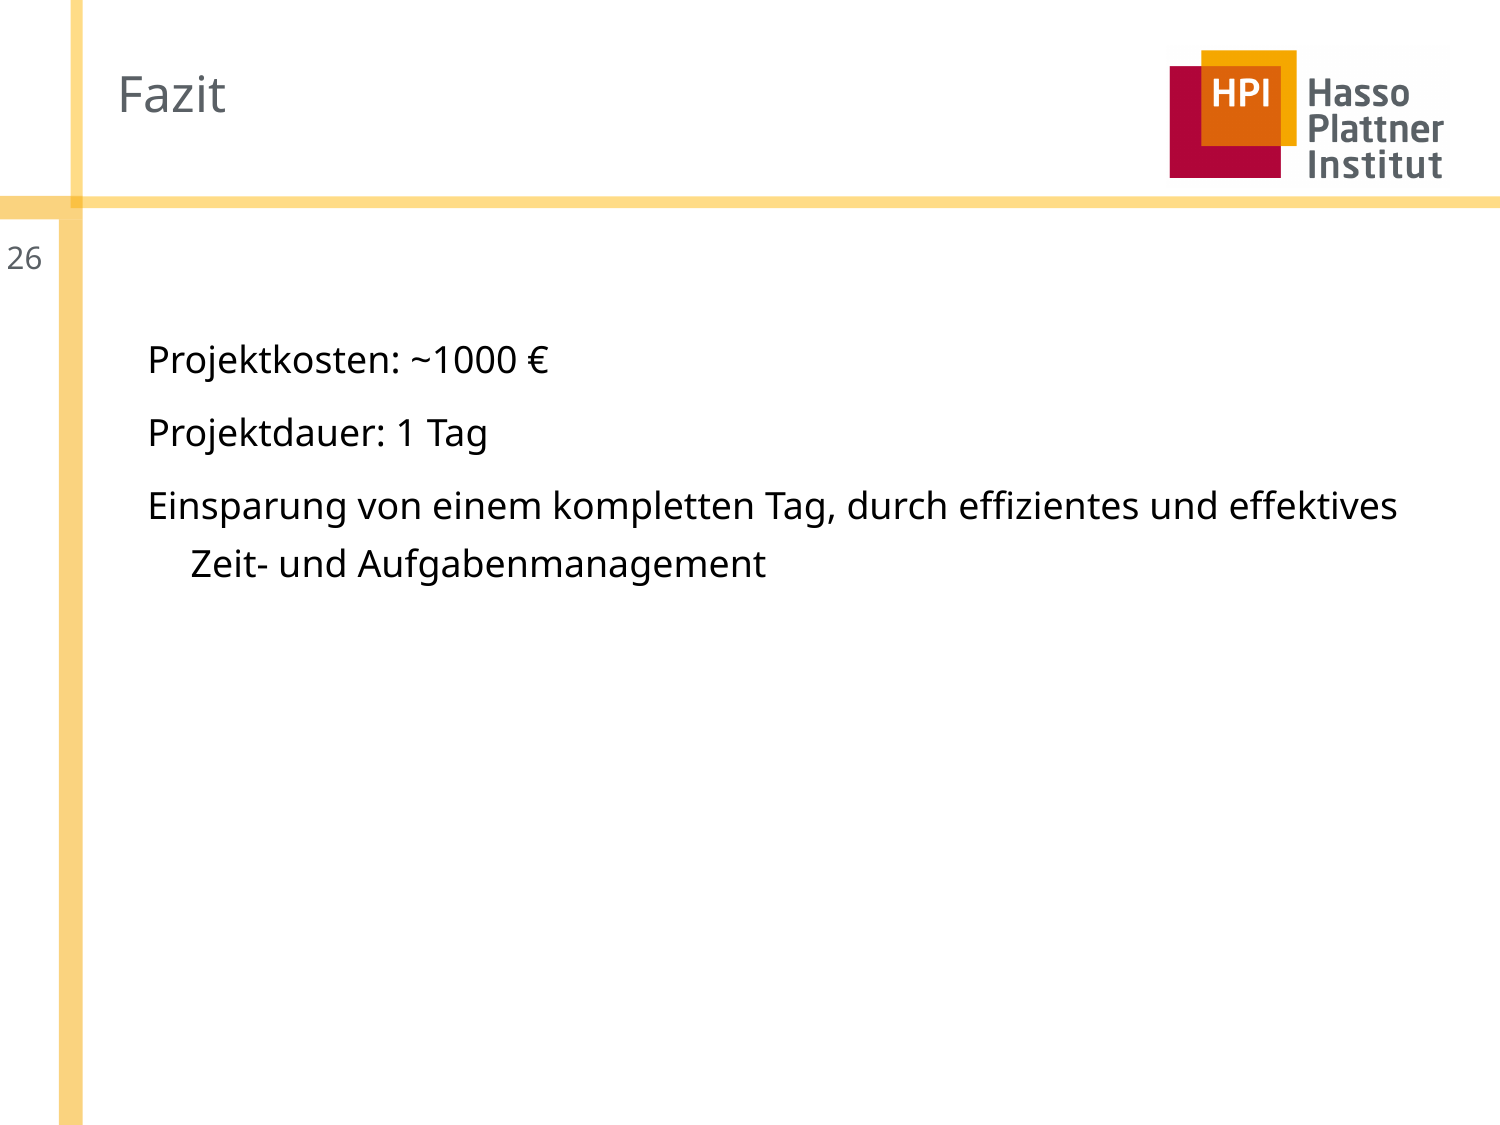

# Fazit
26
Projektkosten: ~1000 €
Projektdauer: 1 Tag
Einsparung von einem kompletten Tag, durch effizientes und effektives Zeit- und Aufgabenmanagement